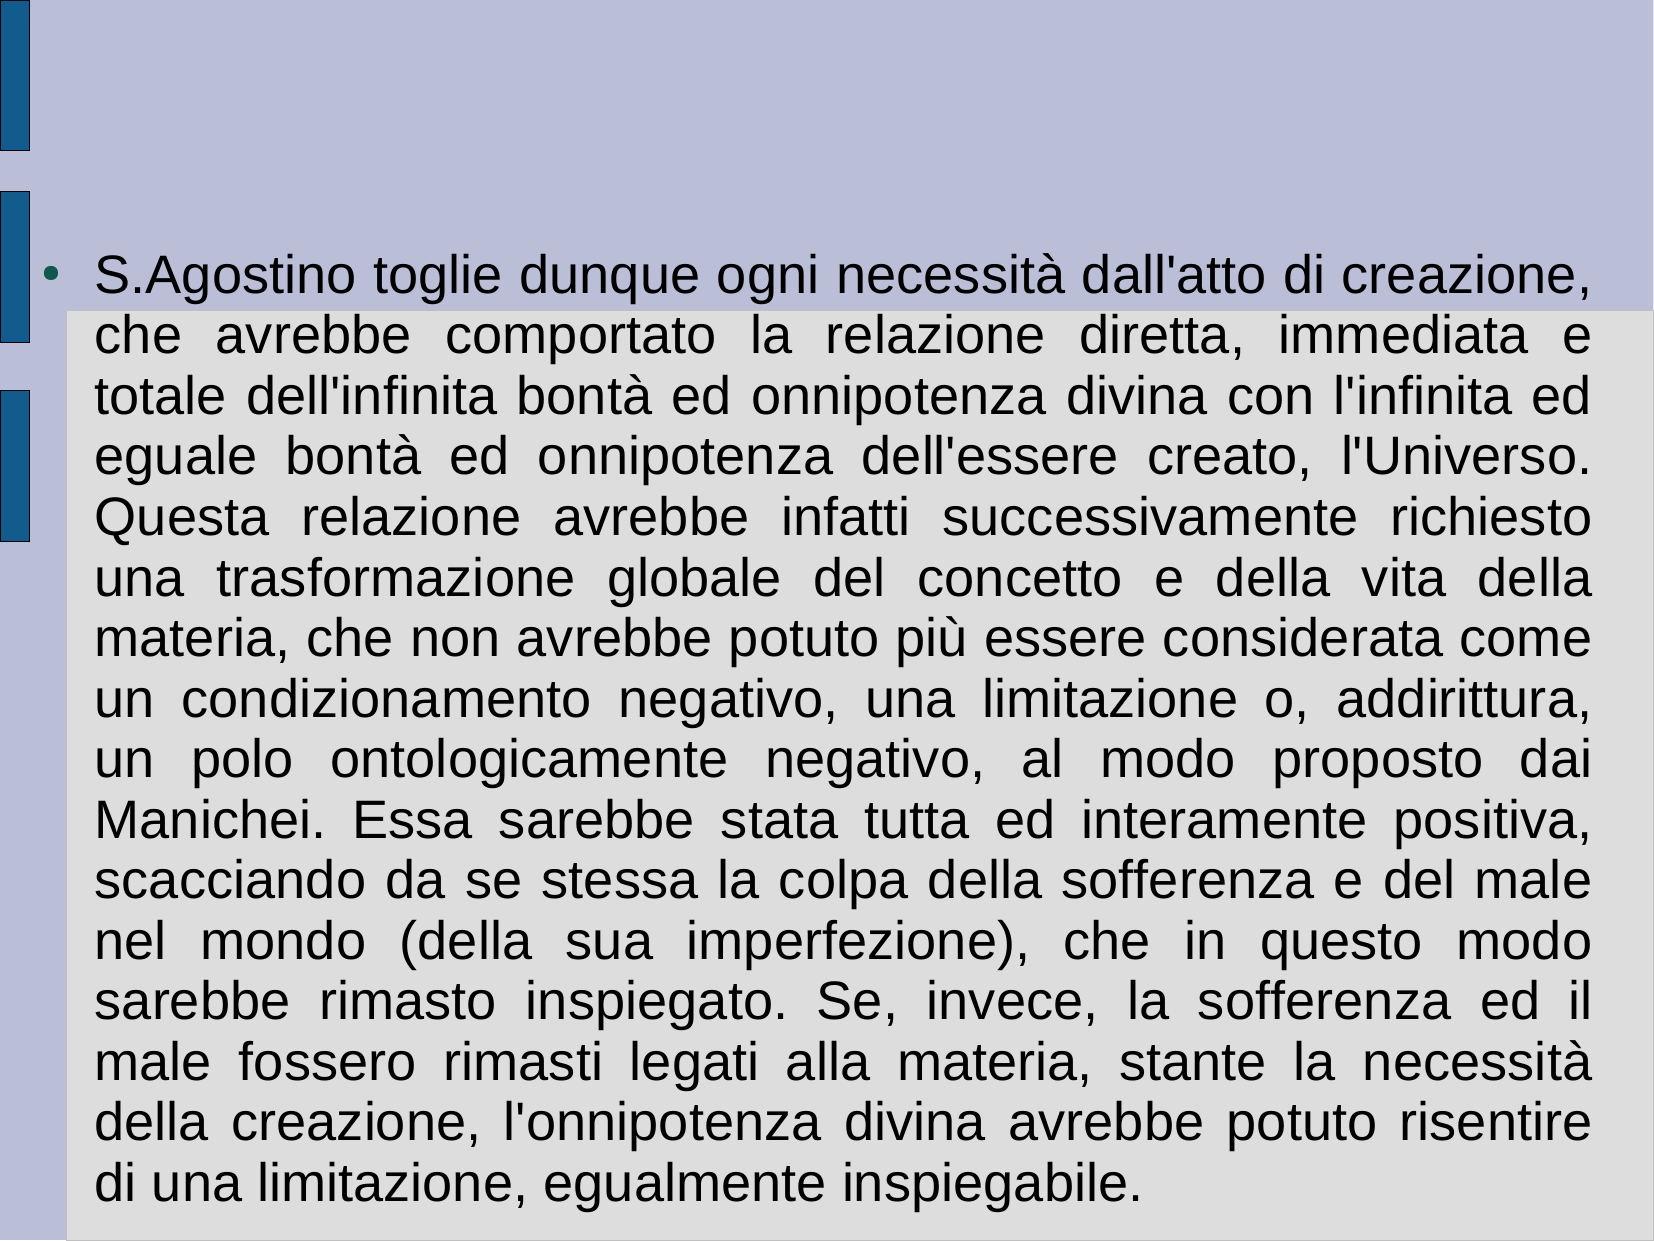

#
S.Agostino toglie dunque ogni necessità dall'atto di creazione, che avrebbe comportato la relazione diretta, immediata e totale dell'infinita bontà ed onnipotenza divina con l'infinita ed eguale bontà ed onnipotenza dell'essere creato, l'Universo. Questa relazione avrebbe infatti successivamente richiesto una trasformazione globale del concetto e della vita della materia, che non avrebbe potuto più essere considerata come un condizionamento negativo, una limitazione o, addirittura, un polo ontologicamente negativo, al modo proposto dai Manichei. Essa sarebbe stata tutta ed interamente positiva, scacciando da se stessa la colpa della sofferenza e del male nel mondo (della sua imperfezione), che in questo modo sarebbe rimasto inspiegato. Se, invece, la sofferenza ed il male fossero rimasti legati alla materia, stante la necessità della creazione, l'onnipotenza divina avrebbe potuto risentire di una limitazione, egualmente inspiegabile.